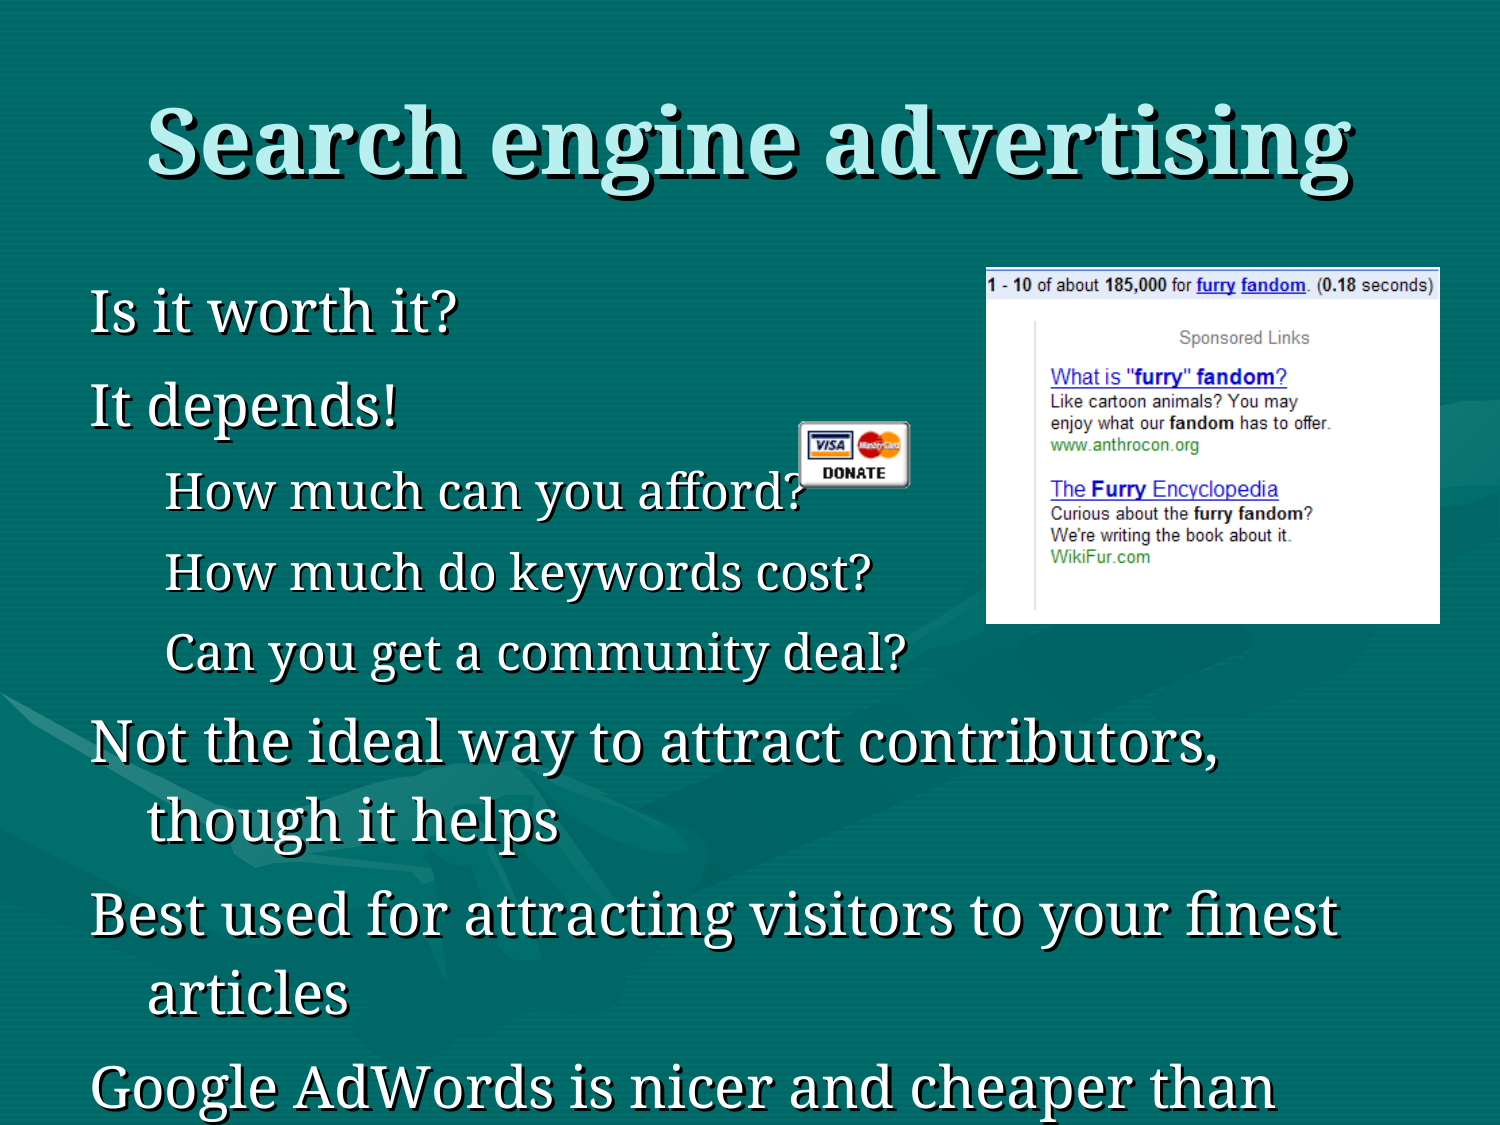

# Search engine advertising
Is it worth it?
It depends!
How much can you afford?
How much do keywords cost?
Can you get a community deal?
Not the ideal way to attract contributors, though it helps
Best used for attracting visitors to your finest articles
Google AdWords is nicer and cheaper than Yahoo
However, neither system has complete coverage